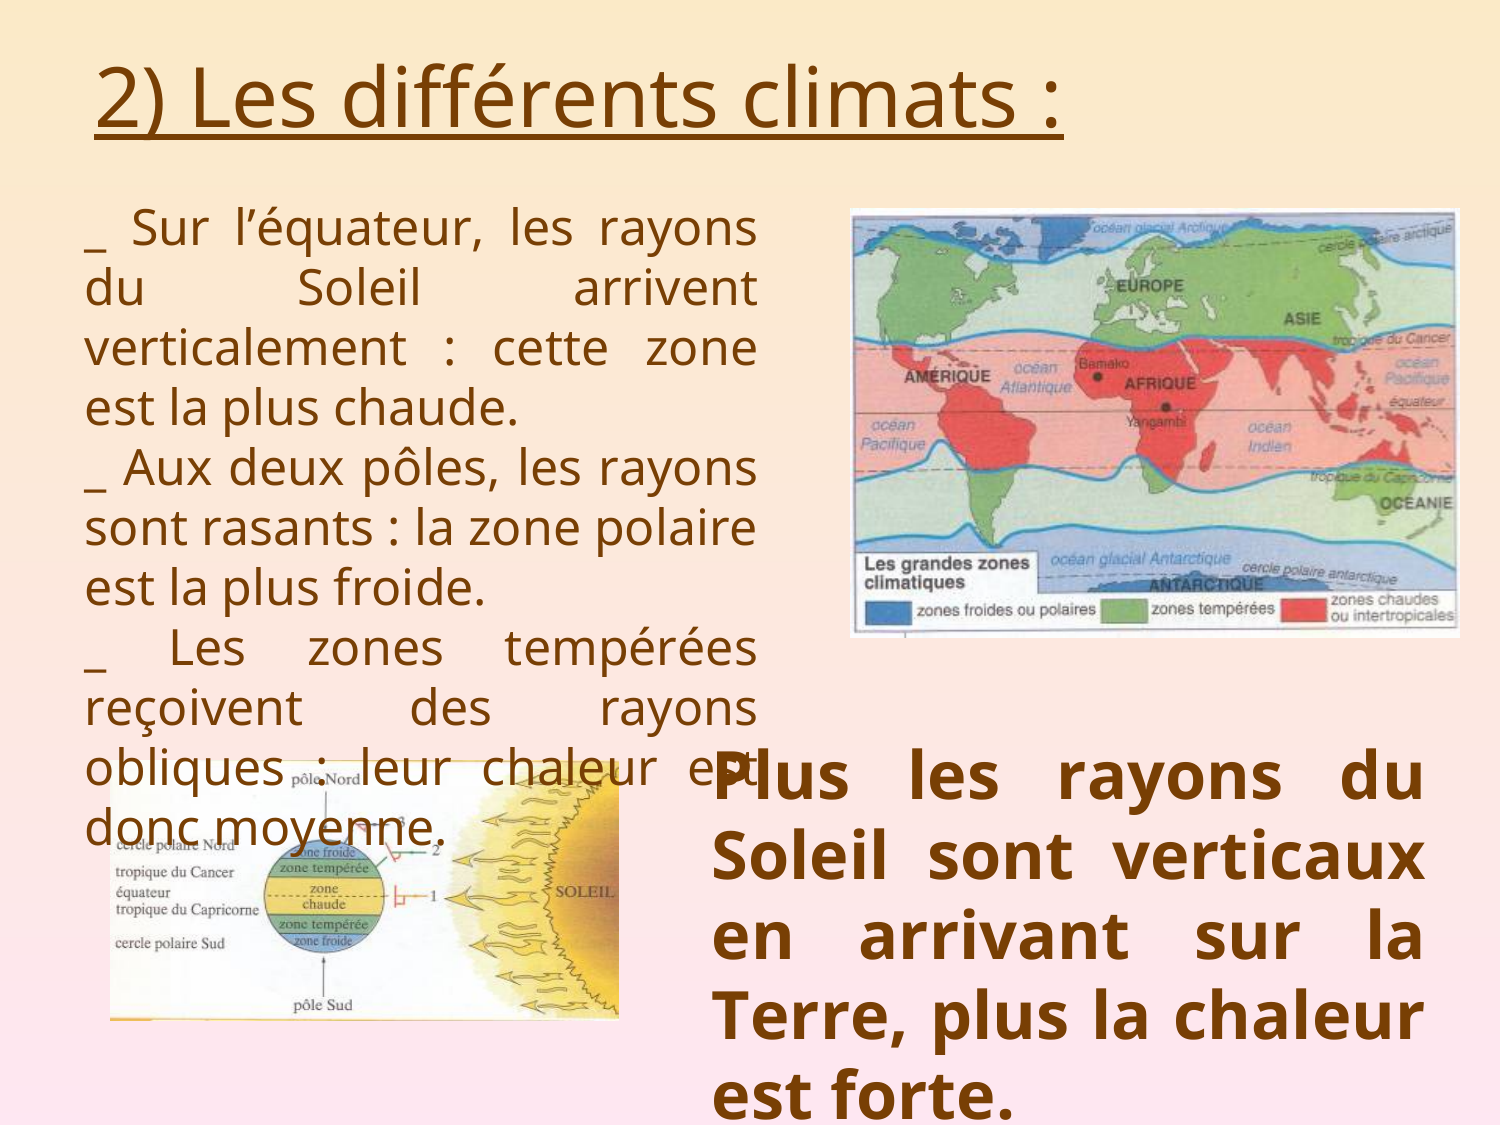

# 2) Les différents climats :
_ Sur l’équateur, les rayons du Soleil arrivent verticalement : cette zone est la plus chaude.
_ Aux deux pôles, les rayons sont rasants : la zone polaire est la plus froide.
_ Les zones tempérées reçoivent des rayons obliques : leur chaleur est donc moyenne.
Plus les rayons du Soleil sont verticaux en arrivant sur la Terre, plus la chaleur est forte.